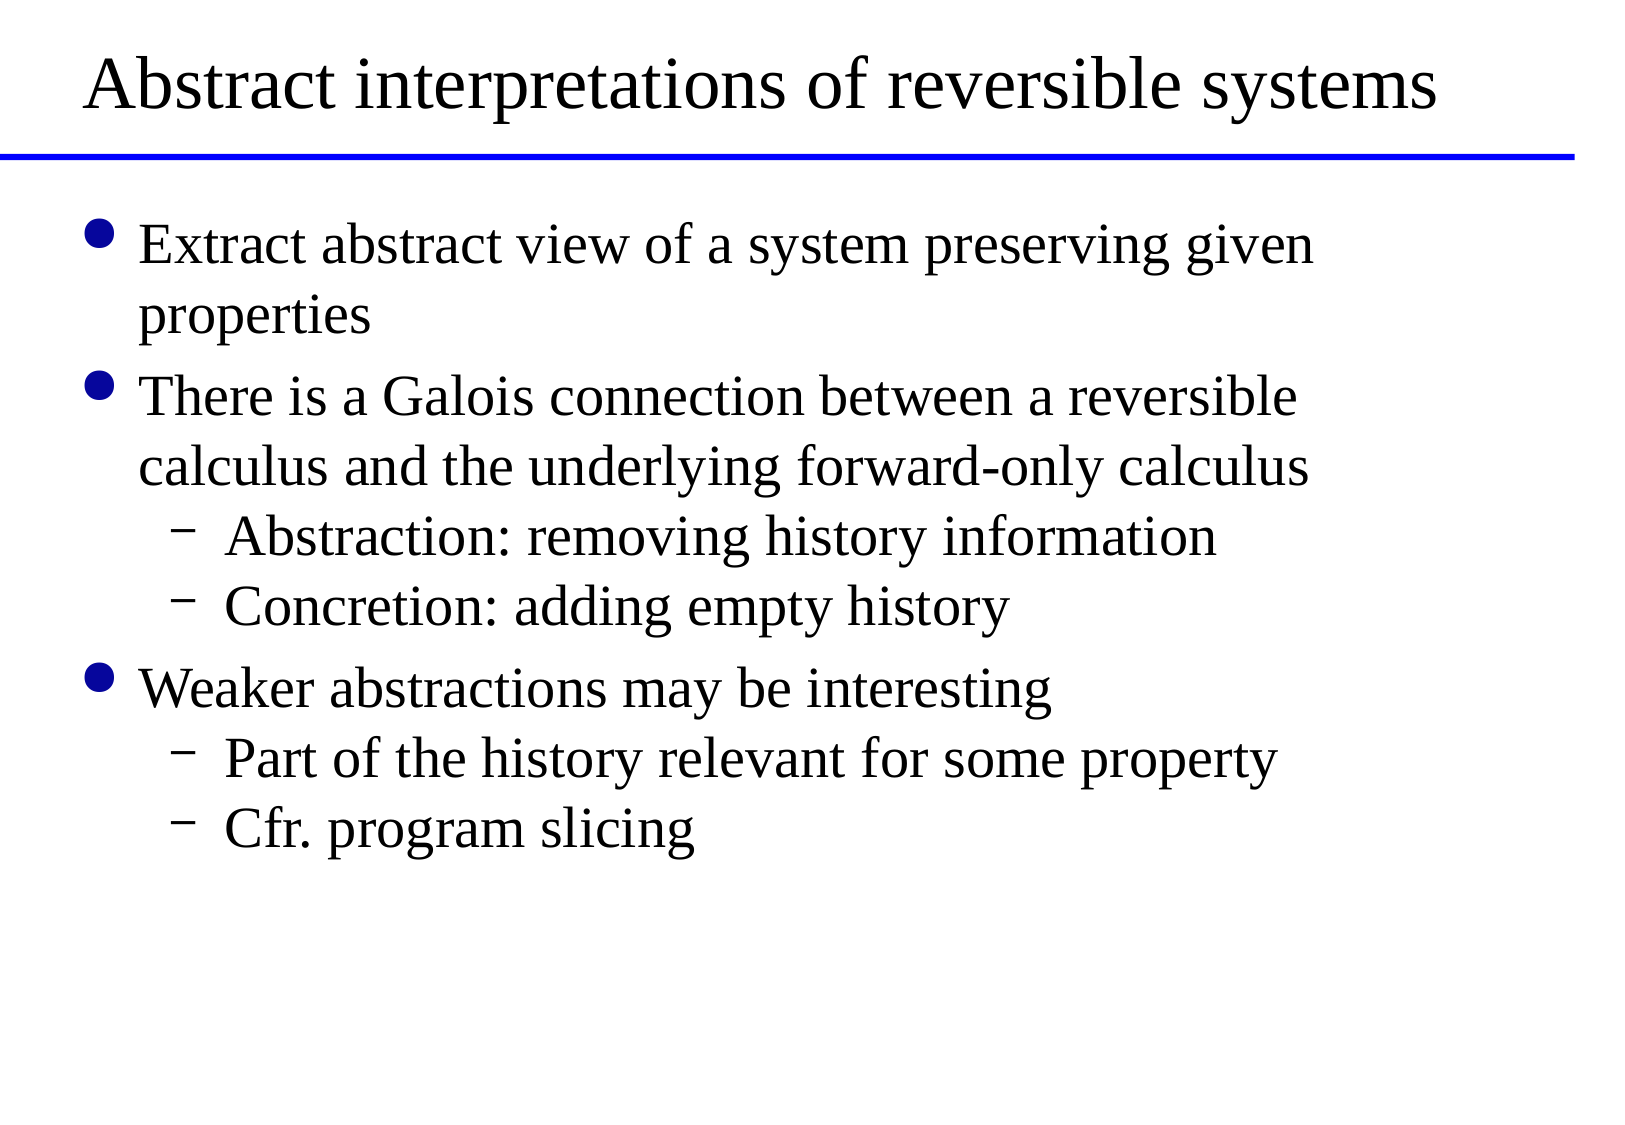

# Abstract interpretations of reversible systems
Extract abstract view of a system preserving given properties
There is a Galois connection between a reversible calculus and the underlying forward-only calculus
Abstraction: removing history information
Concretion: adding empty history
Weaker abstractions may be interesting
Part of the history relevant for some property
Cfr. program slicing